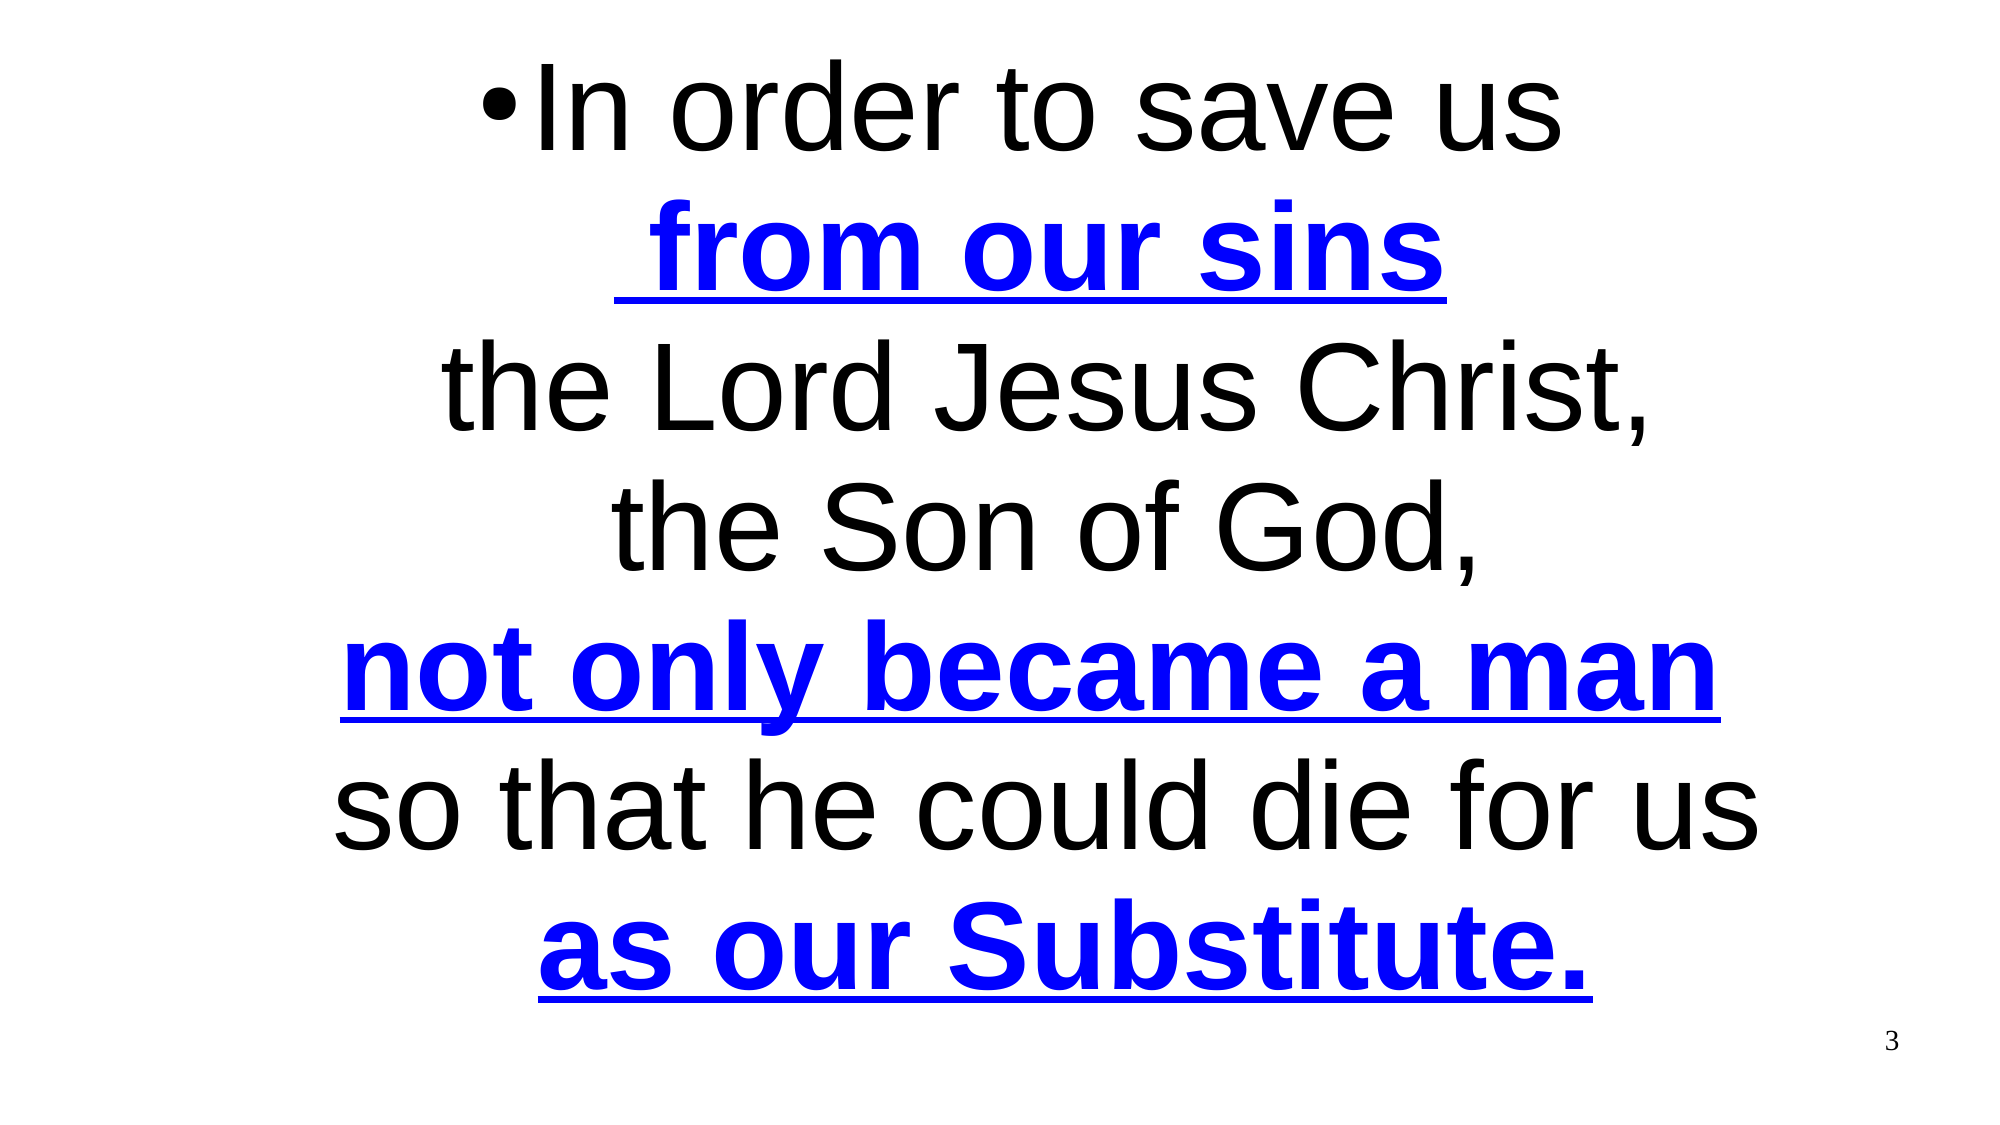

# In order to save us from our sins the Lord Jesus Christ, the Son of God, not only became a man so that he could die for us as our Substitute.
3